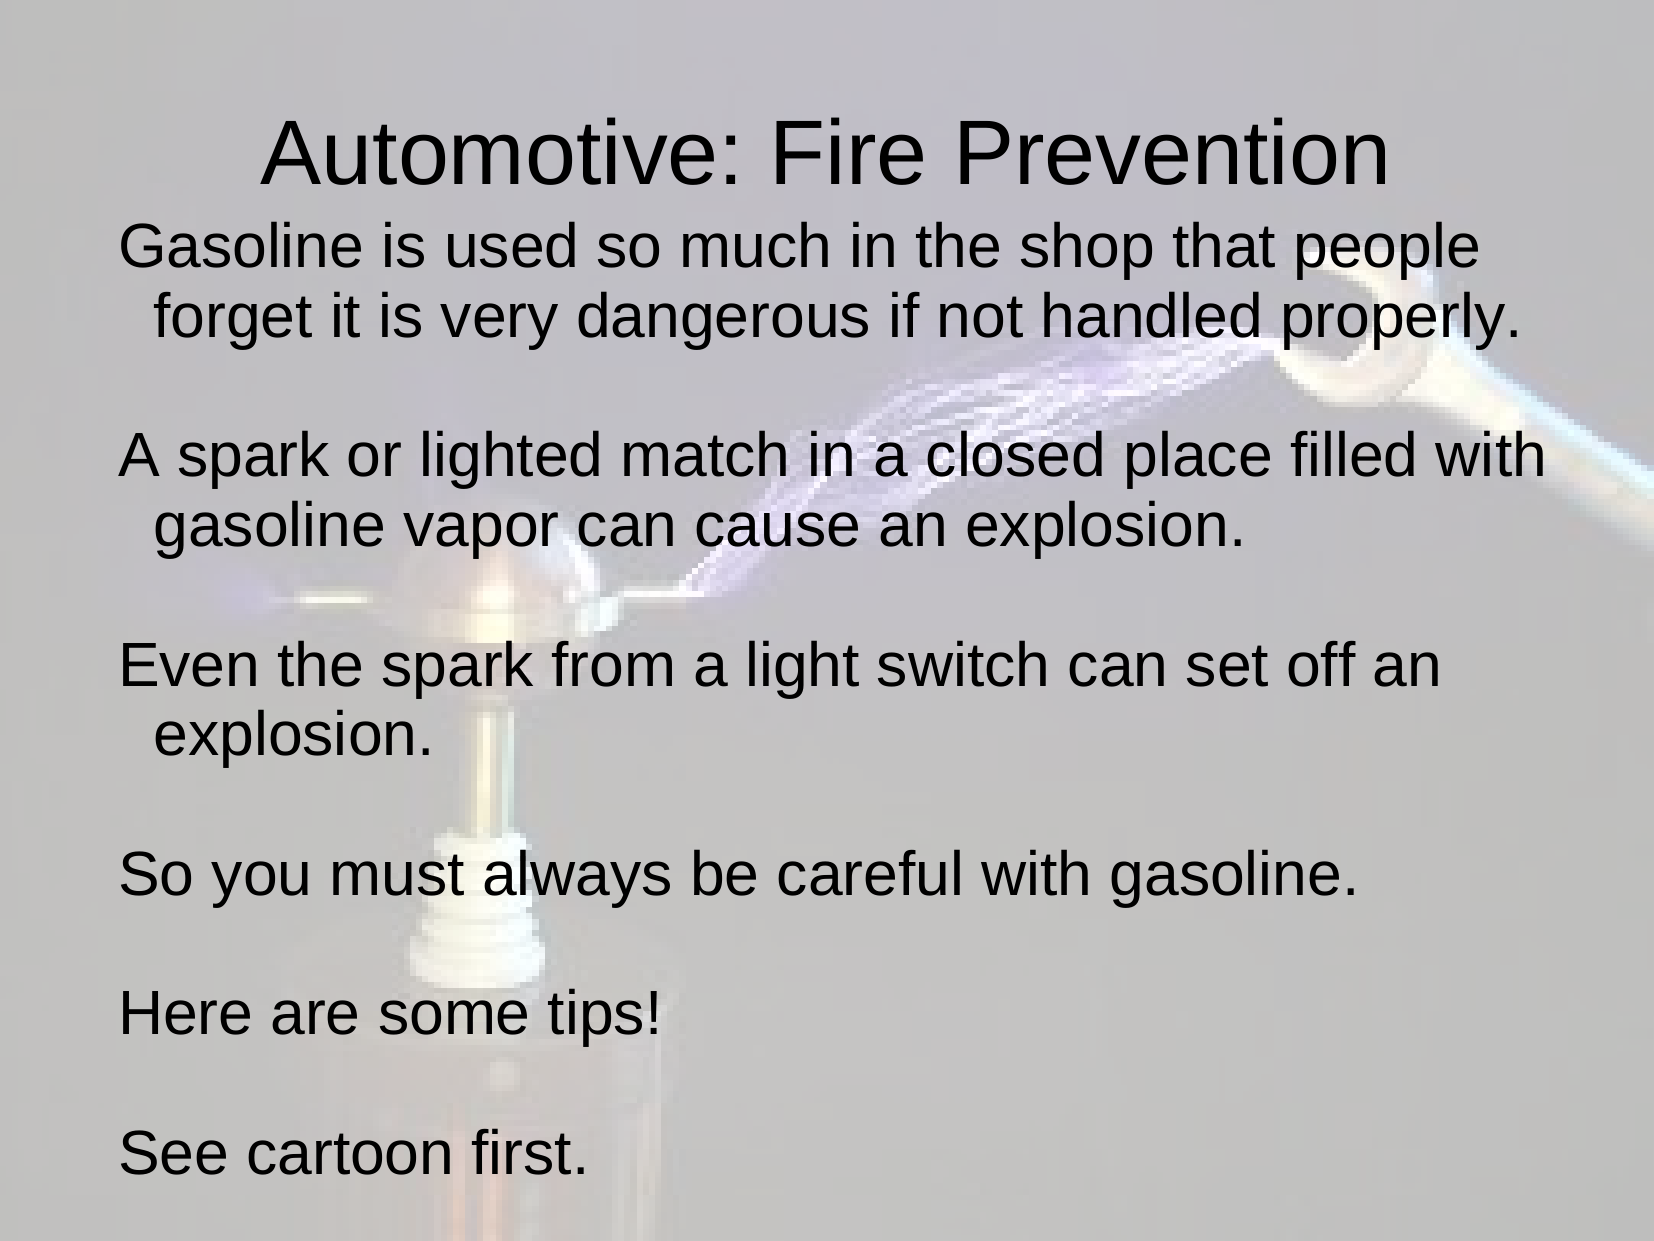

# Automotive: Fire Prevention
Gasoline is used so much in the shop that people forget it is very dangerous if not handled properly.
A spark or lighted match in a closed place filled with gasoline vapor can cause an explosion.
Even the spark from a light switch can set off an explosion.
So you must always be careful with gasoline.
Here are some tips!
See cartoon first.